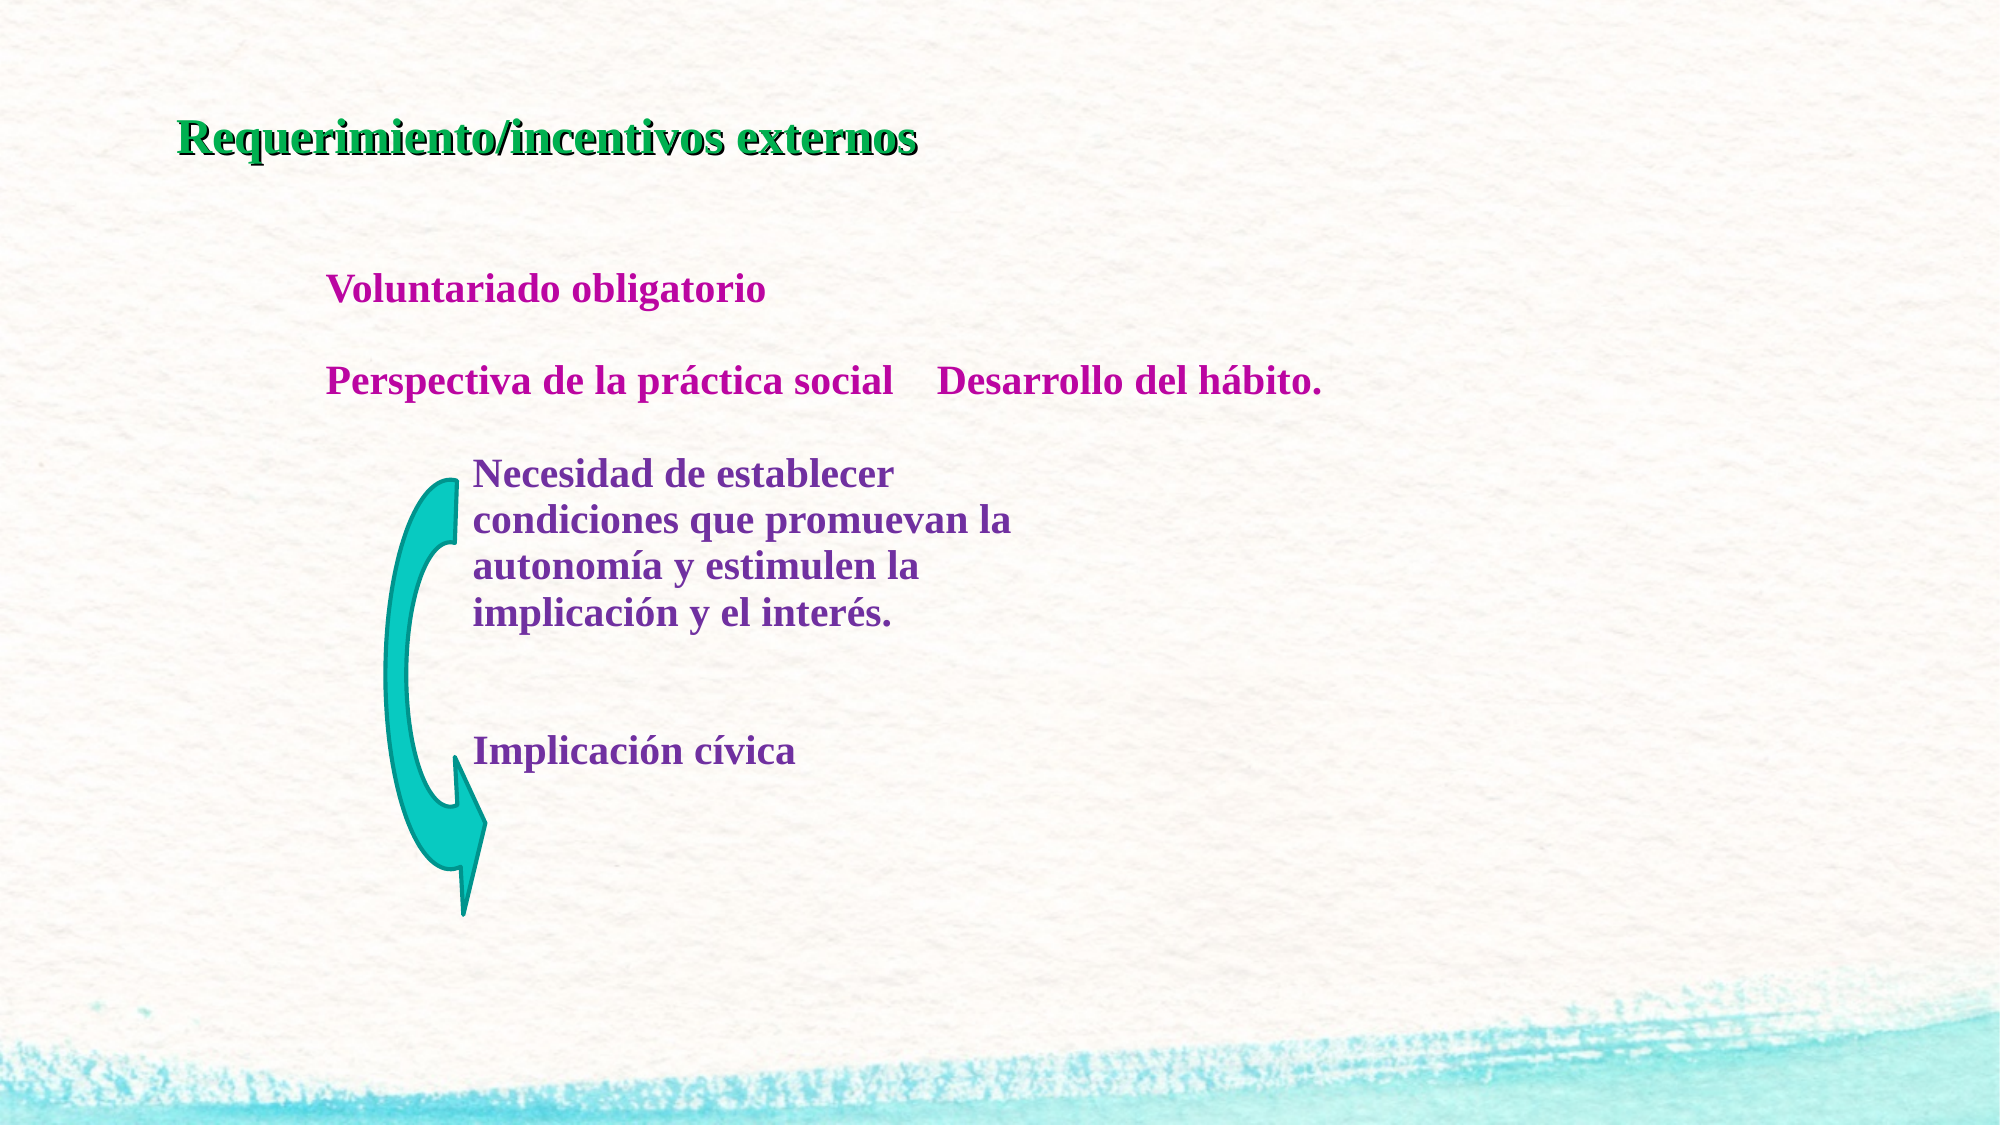

Requerimiento/incentivos externos
Voluntariado obligatorio
Perspectiva de la práctica social Desarrollo del hábito.
 Necesidad de establecer
 condiciones que promuevan la
 autonomía y estimulen la
 implicación y el interés.
 Implicación cívica